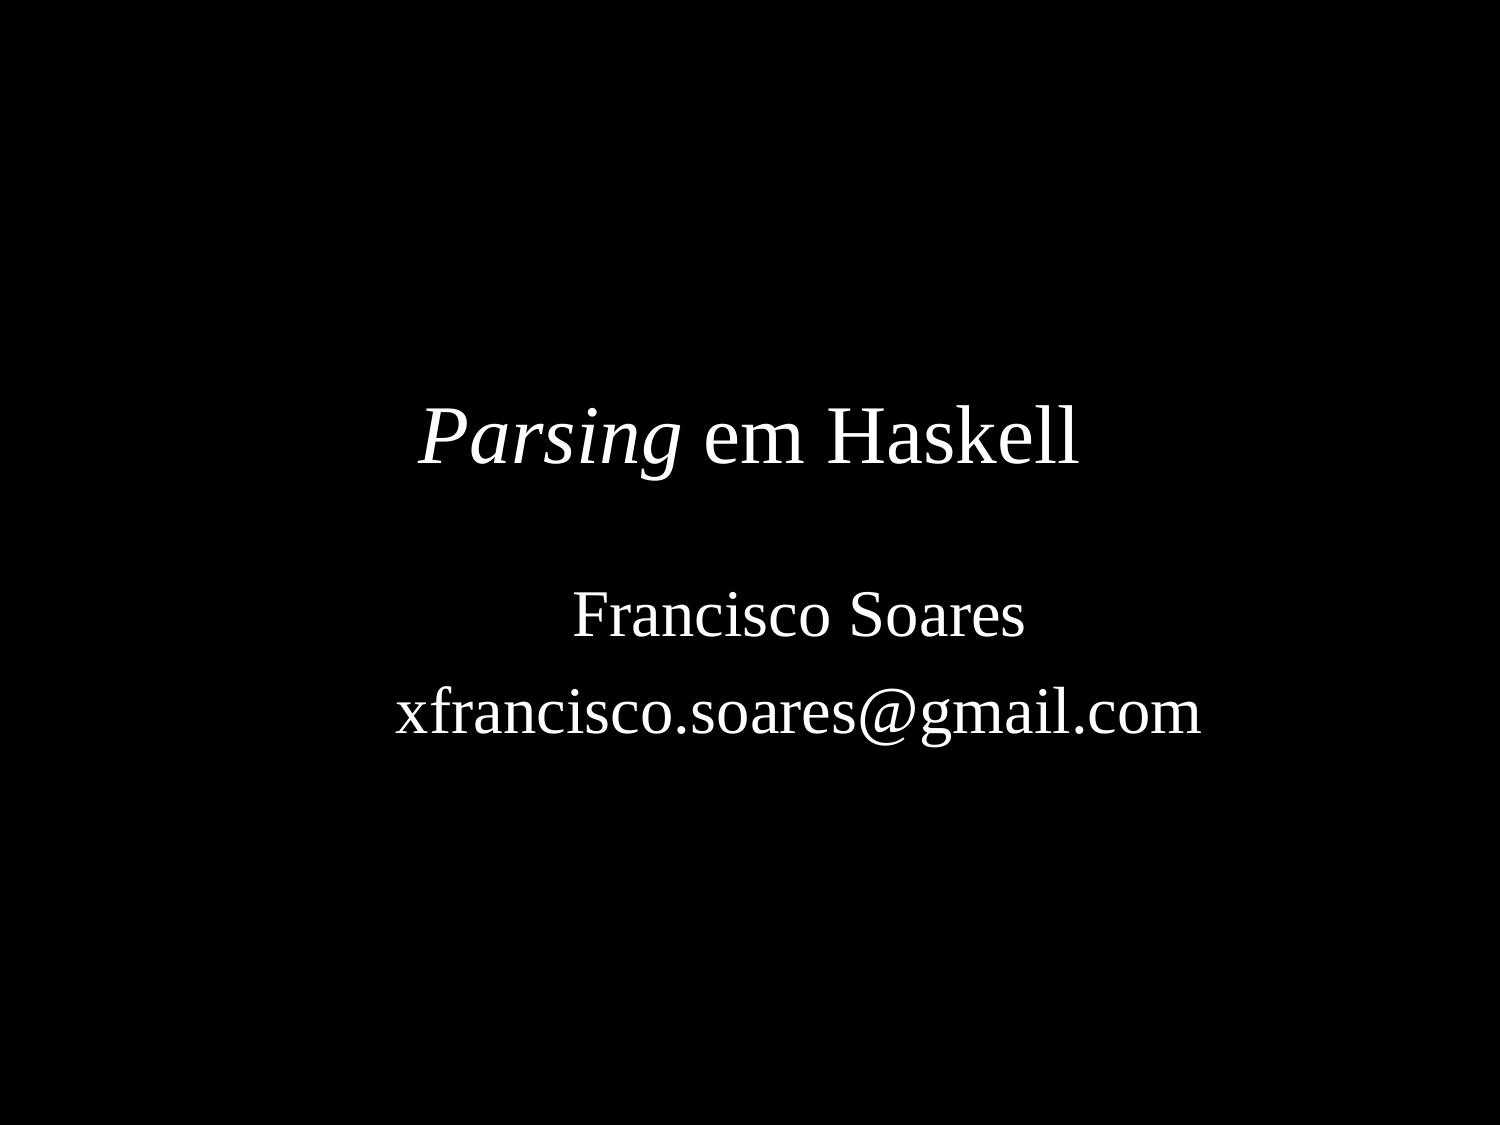

# Parsing em Haskell
Francisco Soares
xfrancisco.soares@gmail.com